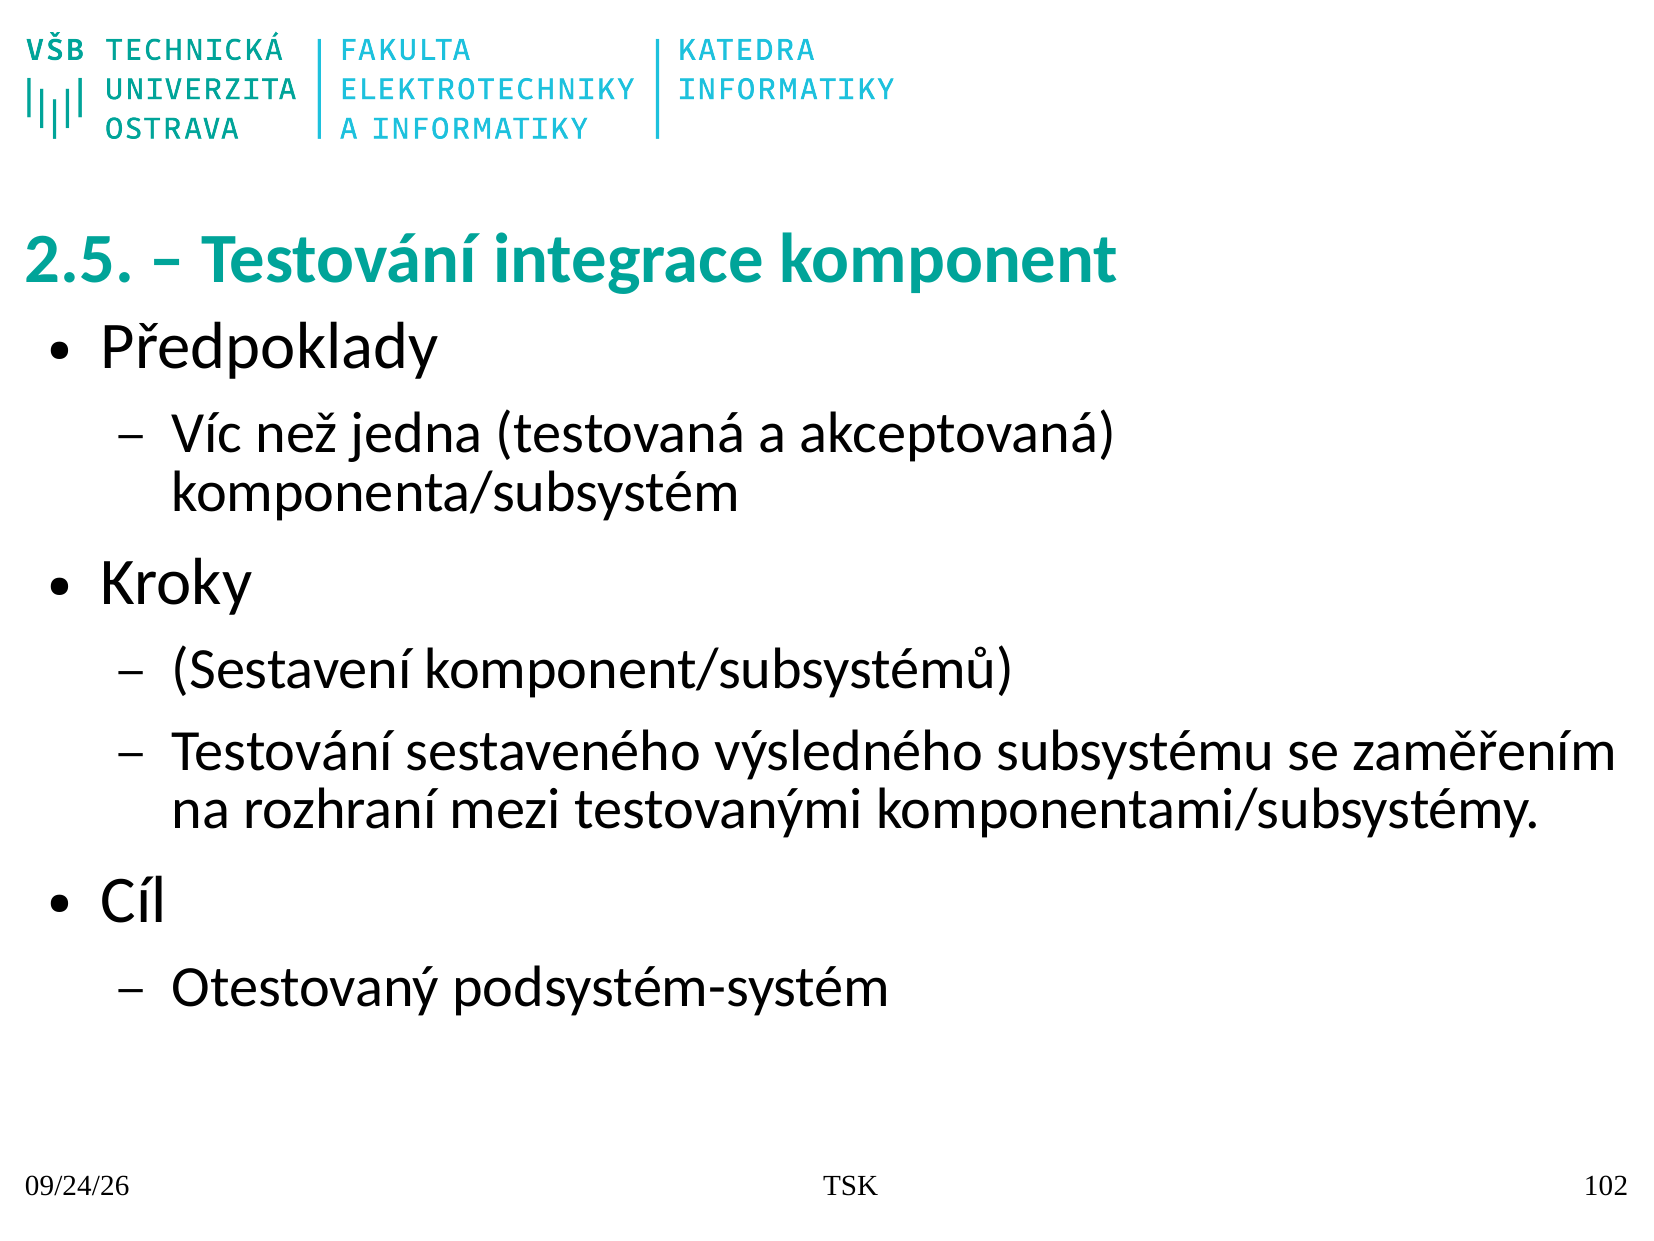

# 2.5. – Testování integrace komponent
Předpoklady
Víc než jedna (testovaná a akceptovaná) komponenta/subsystém
Kroky
(Sestavení komponent/subsystémů)
Testování sestaveného výsledného subsystému se zaměřením na rozhraní mezi testovanými komponentami/subsystémy.
Cíl
Otestovaný podsystém-systém
TSK
102